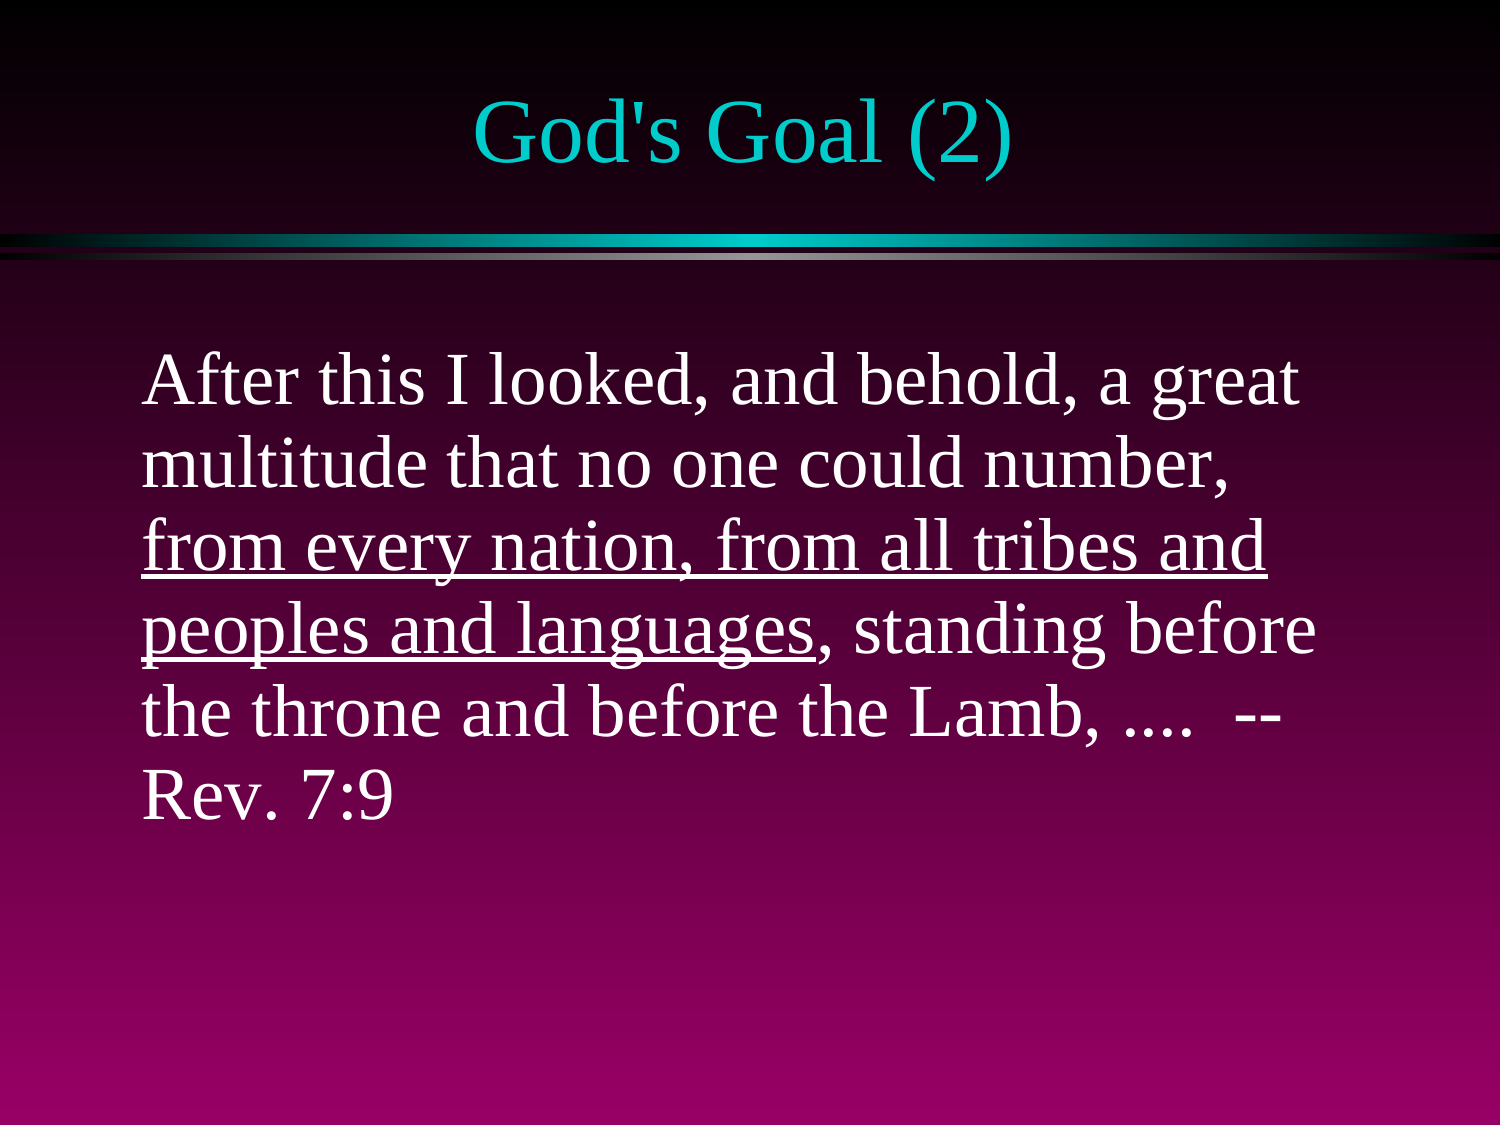

# God's Goal (2)
After this I looked, and behold, a great multitude that no one could number, from every nation, from all tribes and peoples and languages, standing before the throne and before the Lamb, .... --Rev. 7:9